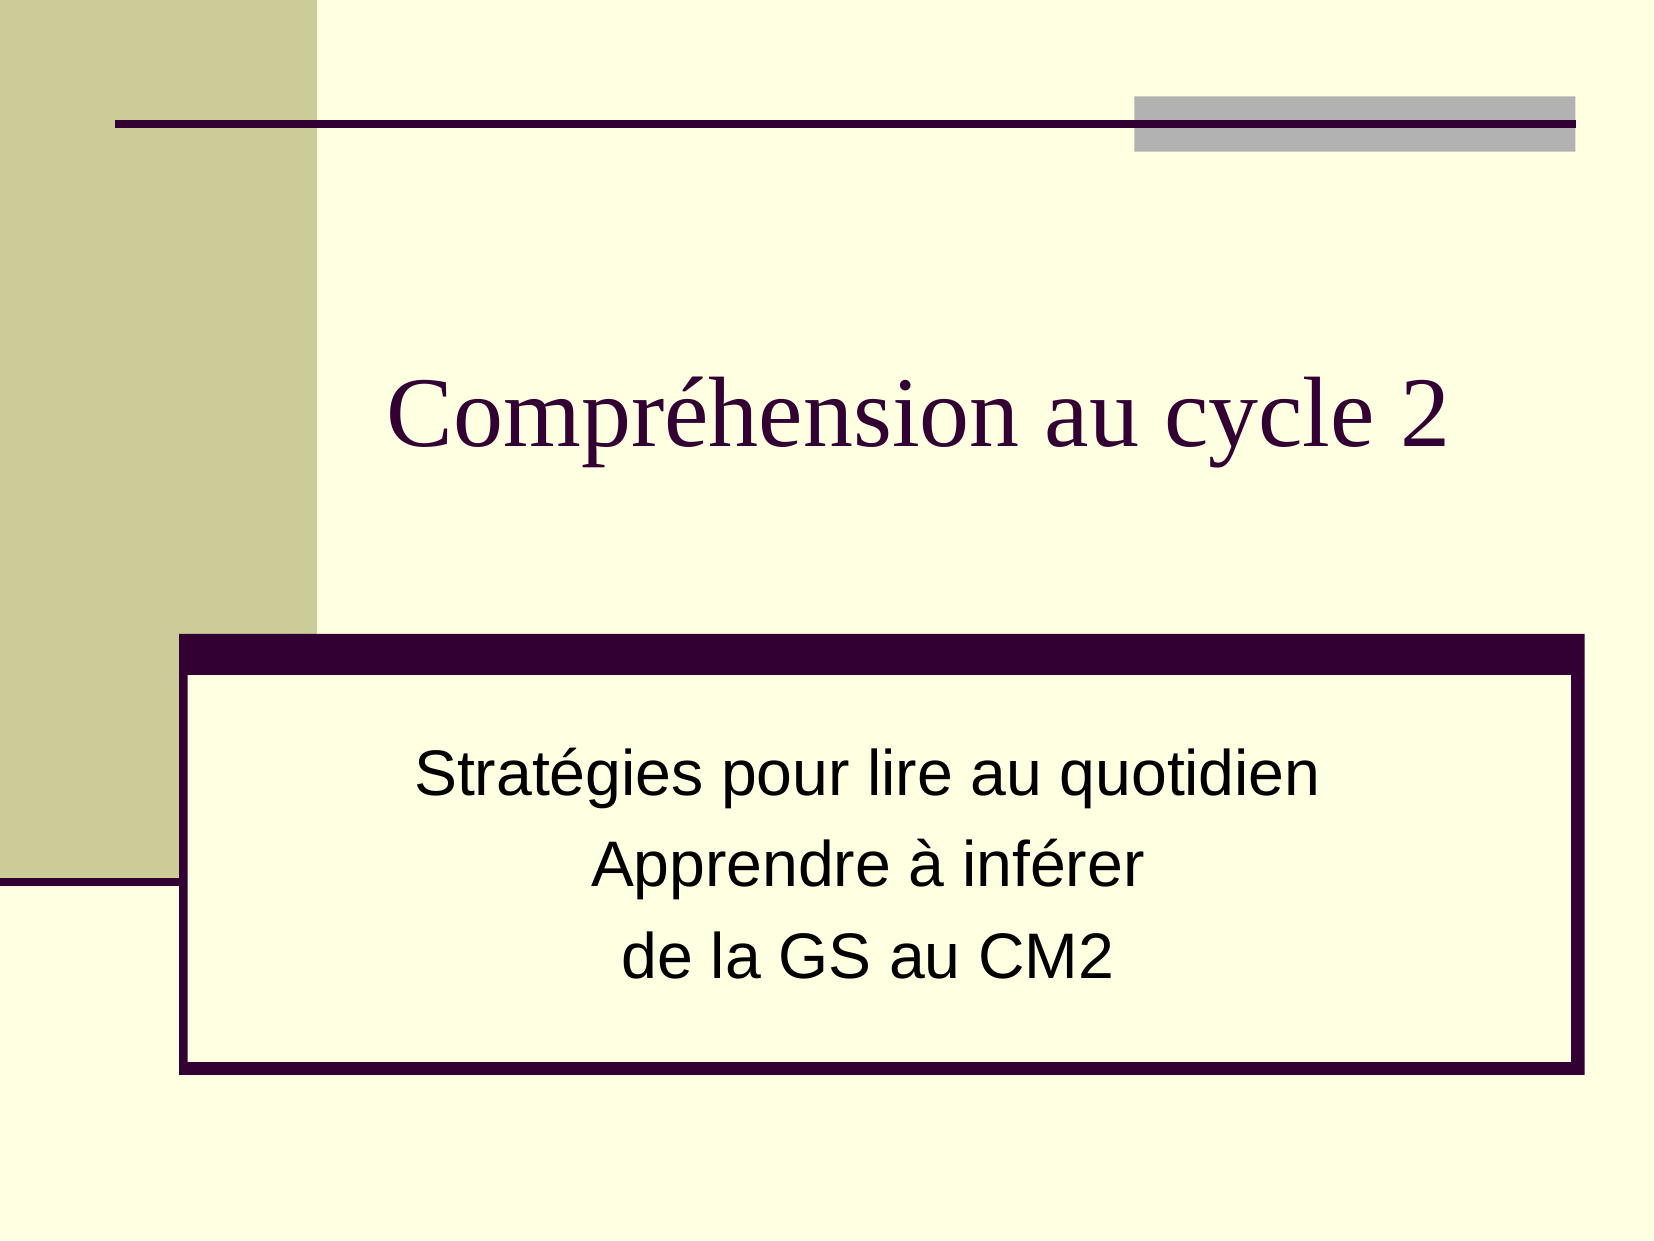

# Compréhension au cycle 2
Stratégies pour lire au quotidien
Apprendre à inférer
de la GS au CM2